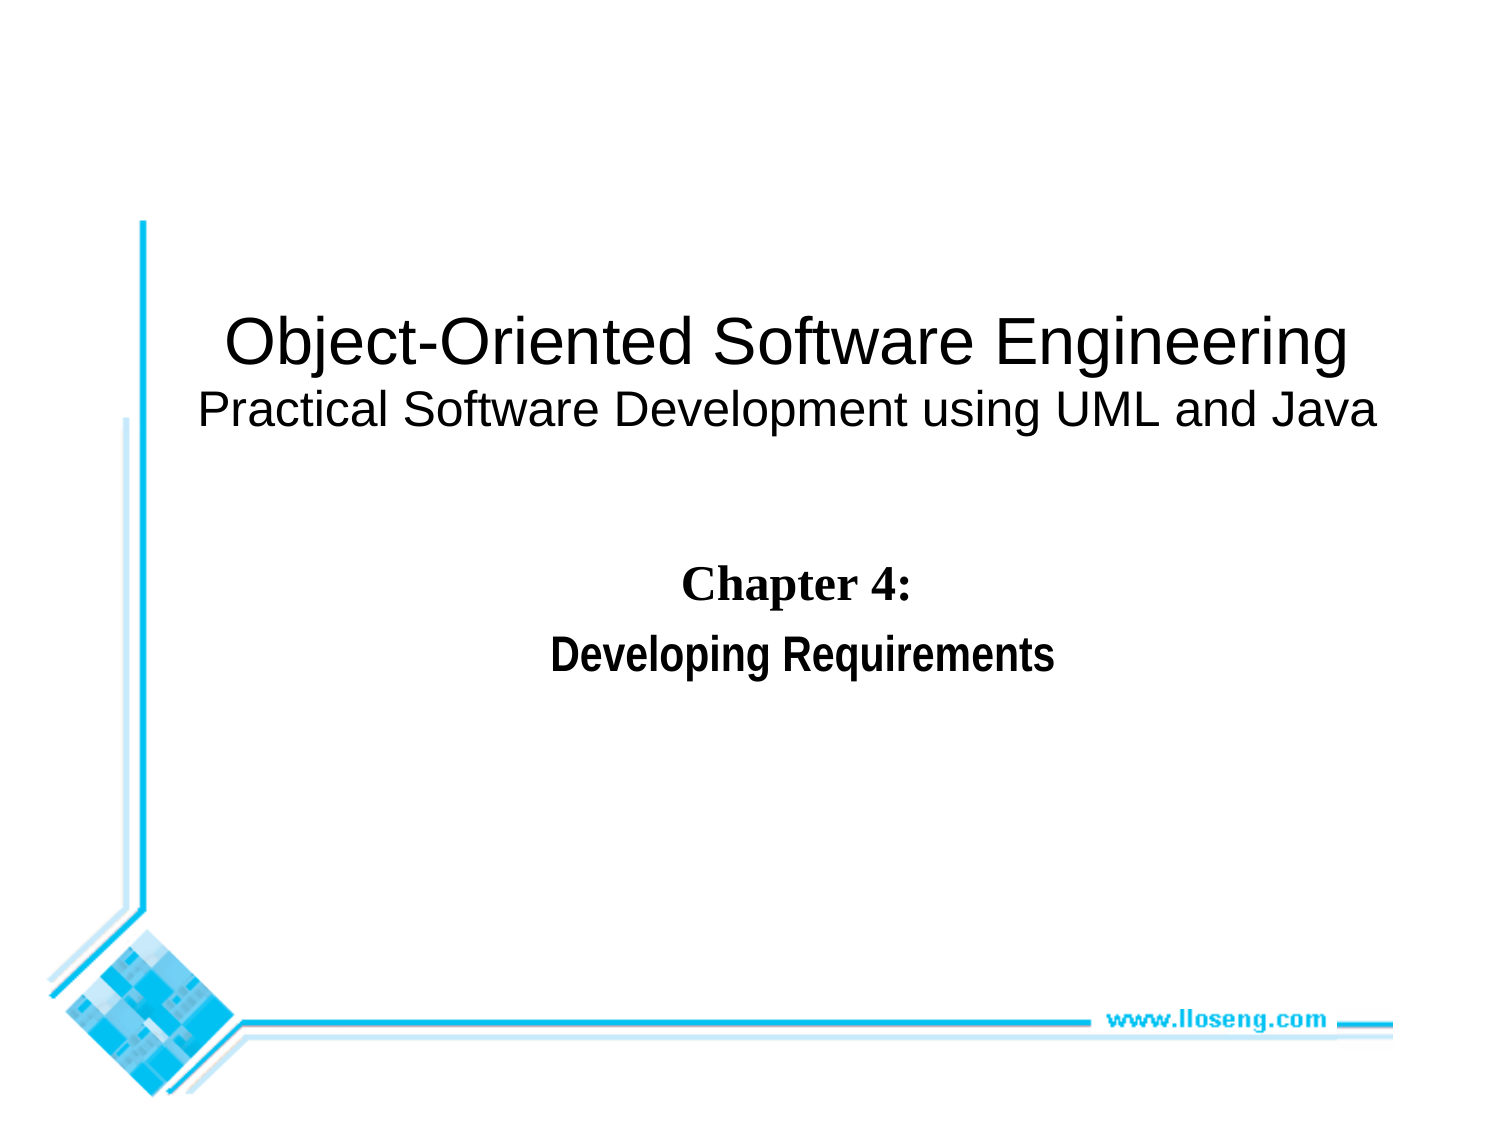

Object-Oriented Software Engineering
Practical Software Development using UML and Java
# Chapter 4:
Developing Requirements